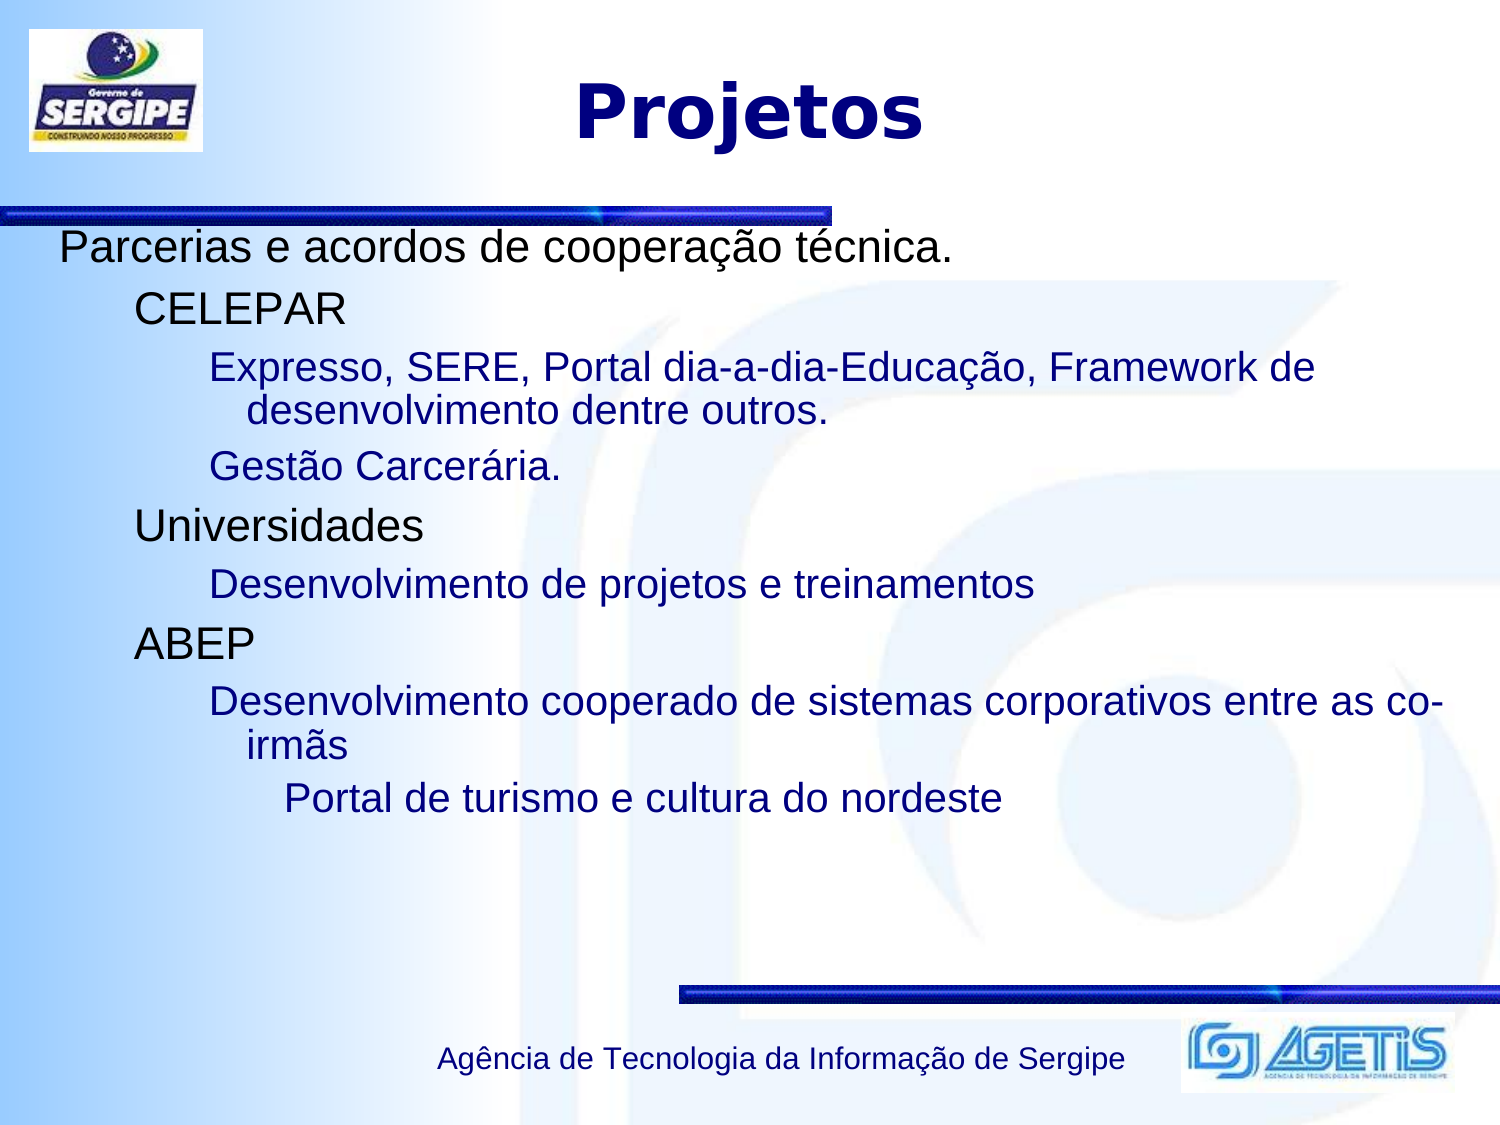

# Projetos
Parcerias e acordos de cooperação técnica.
CELEPAR
Expresso, SERE, Portal dia-a-dia-Educação, Framework de desenvolvimento dentre outros.
Gestão Carcerária.
Universidades
Desenvolvimento de projetos e treinamentos
ABEP
Desenvolvimento cooperado de sistemas corporativos entre as co-irmãs
Portal de turismo e cultura do nordeste
Agência de Tecnologia da Informação de Sergipe